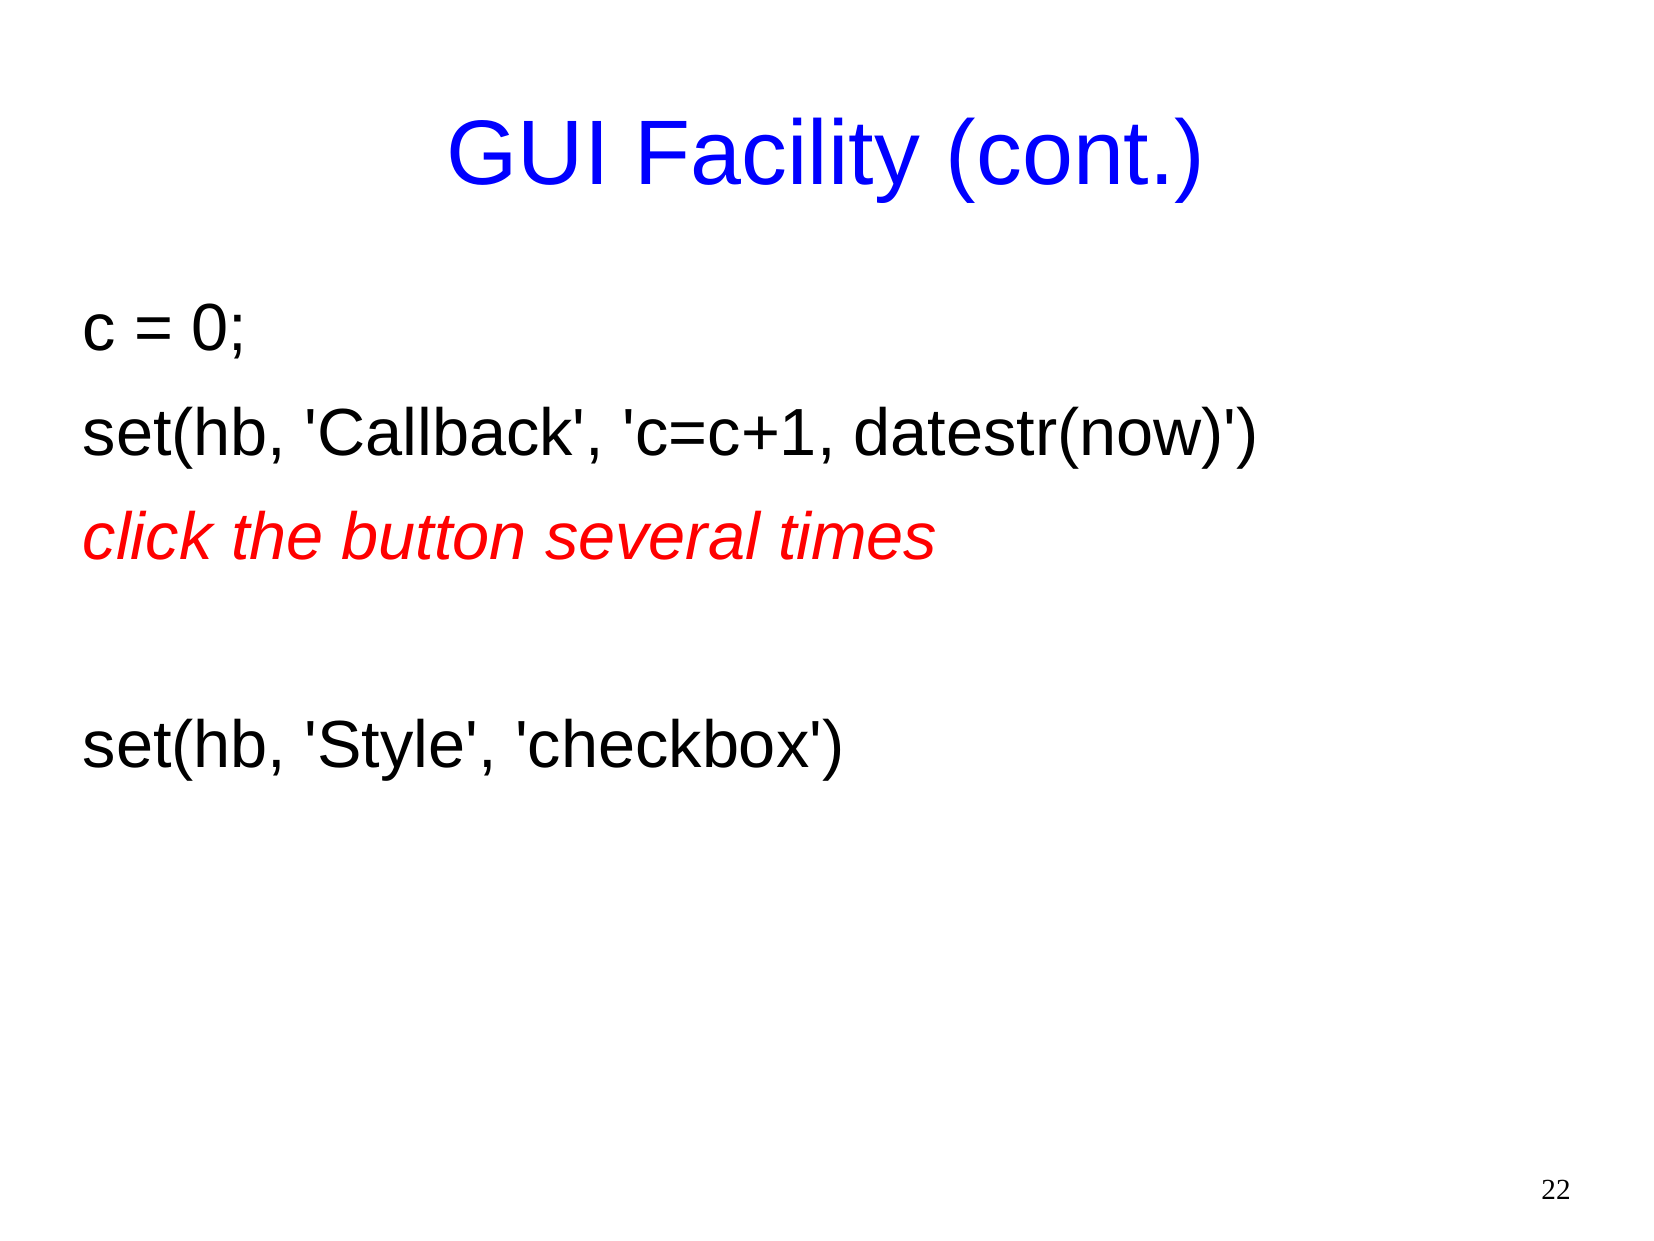

# GUI Facility (cont.)
c = 0;
set(hb, 'Callback', 'c=c+1, datestr(now)')
click the button several times
set(hb, 'Style', 'checkbox')
22